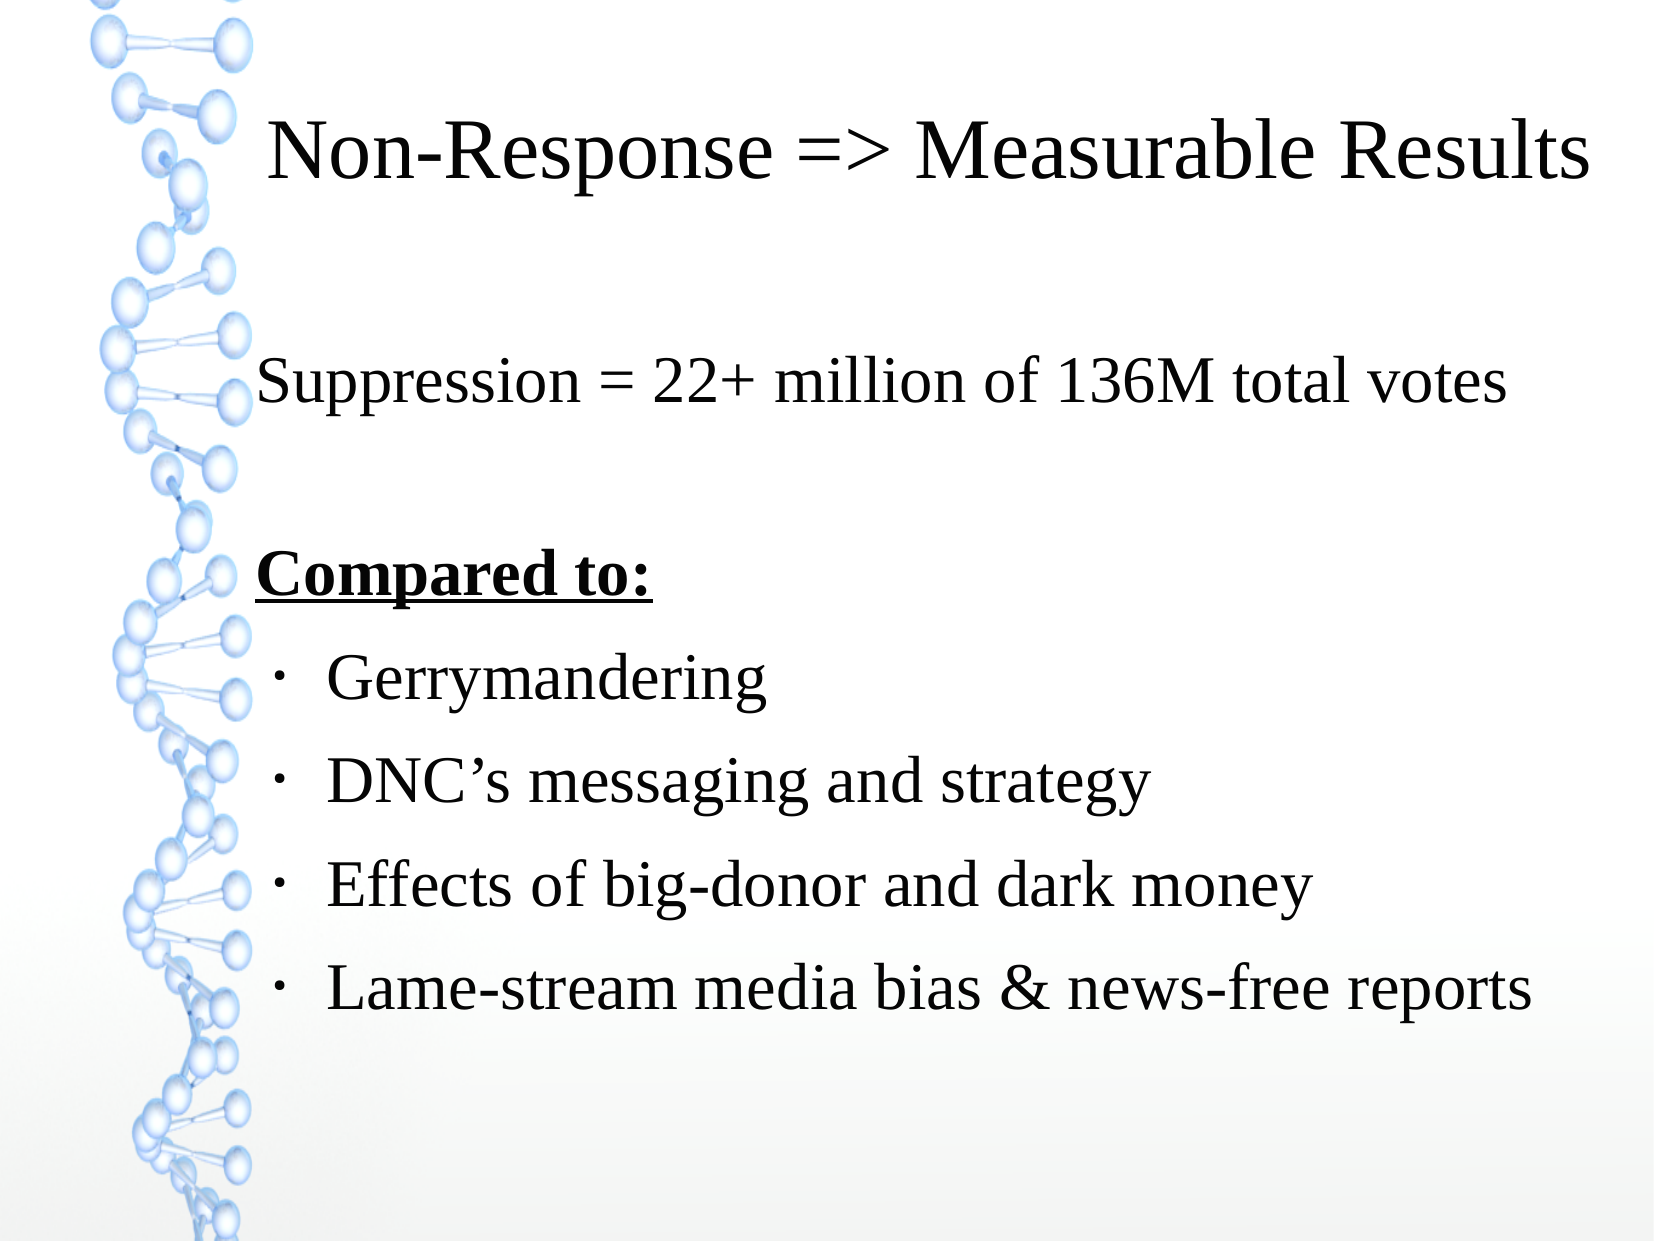

# Non-Response => Measurable Results
Suppression = 22+ million of 136M total votes
Compared to:
Gerrymandering
DNC’s messaging and strategy
Effects of big-donor and dark money
Lame-stream media bias & news-free reports